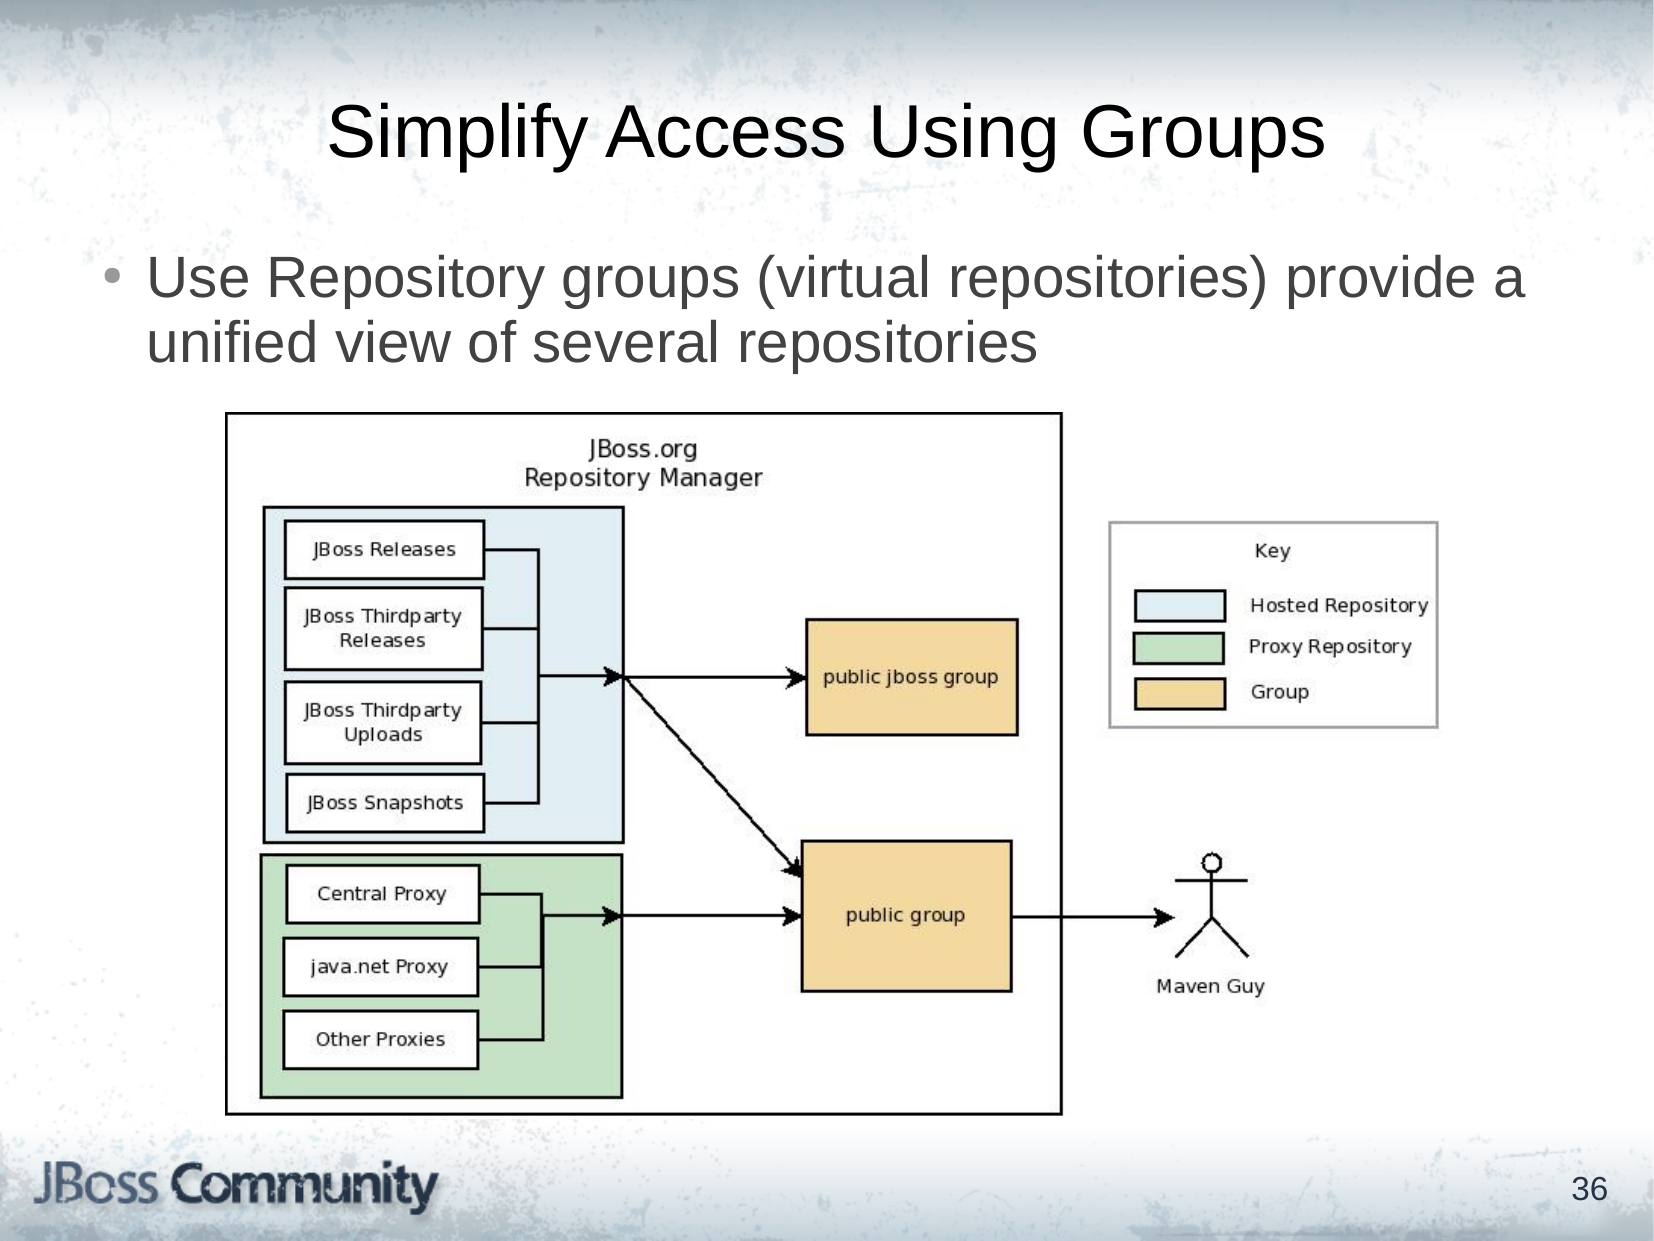

# Simplify Access Using Groups
Use Repository groups (virtual repositories) provide a unified view of several repositories